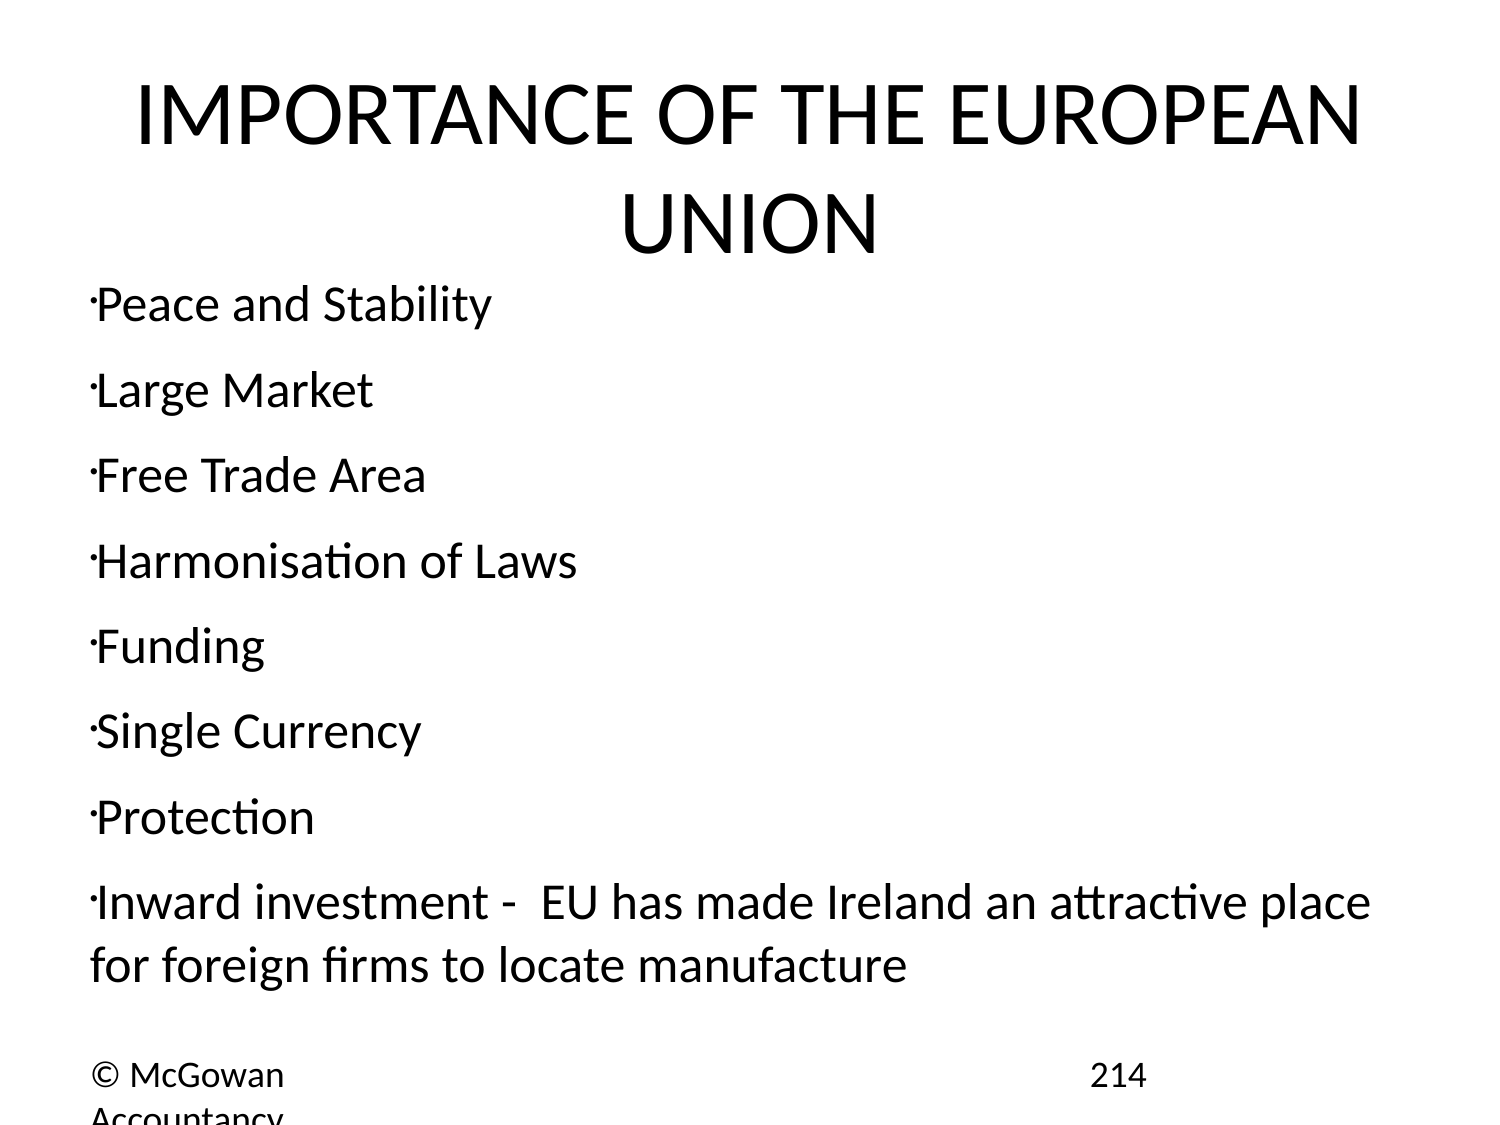

# IMPORTANCE OF THE EUROPEAN UNION
Peace and Stability
Large Market
Free Trade Area
Harmonisation of Laws
Funding
Single Currency
Protection
Inward investment - EU has made Ireland an attractive place for foreign firms to locate manufacture
© McGowan Accountancy Services
214